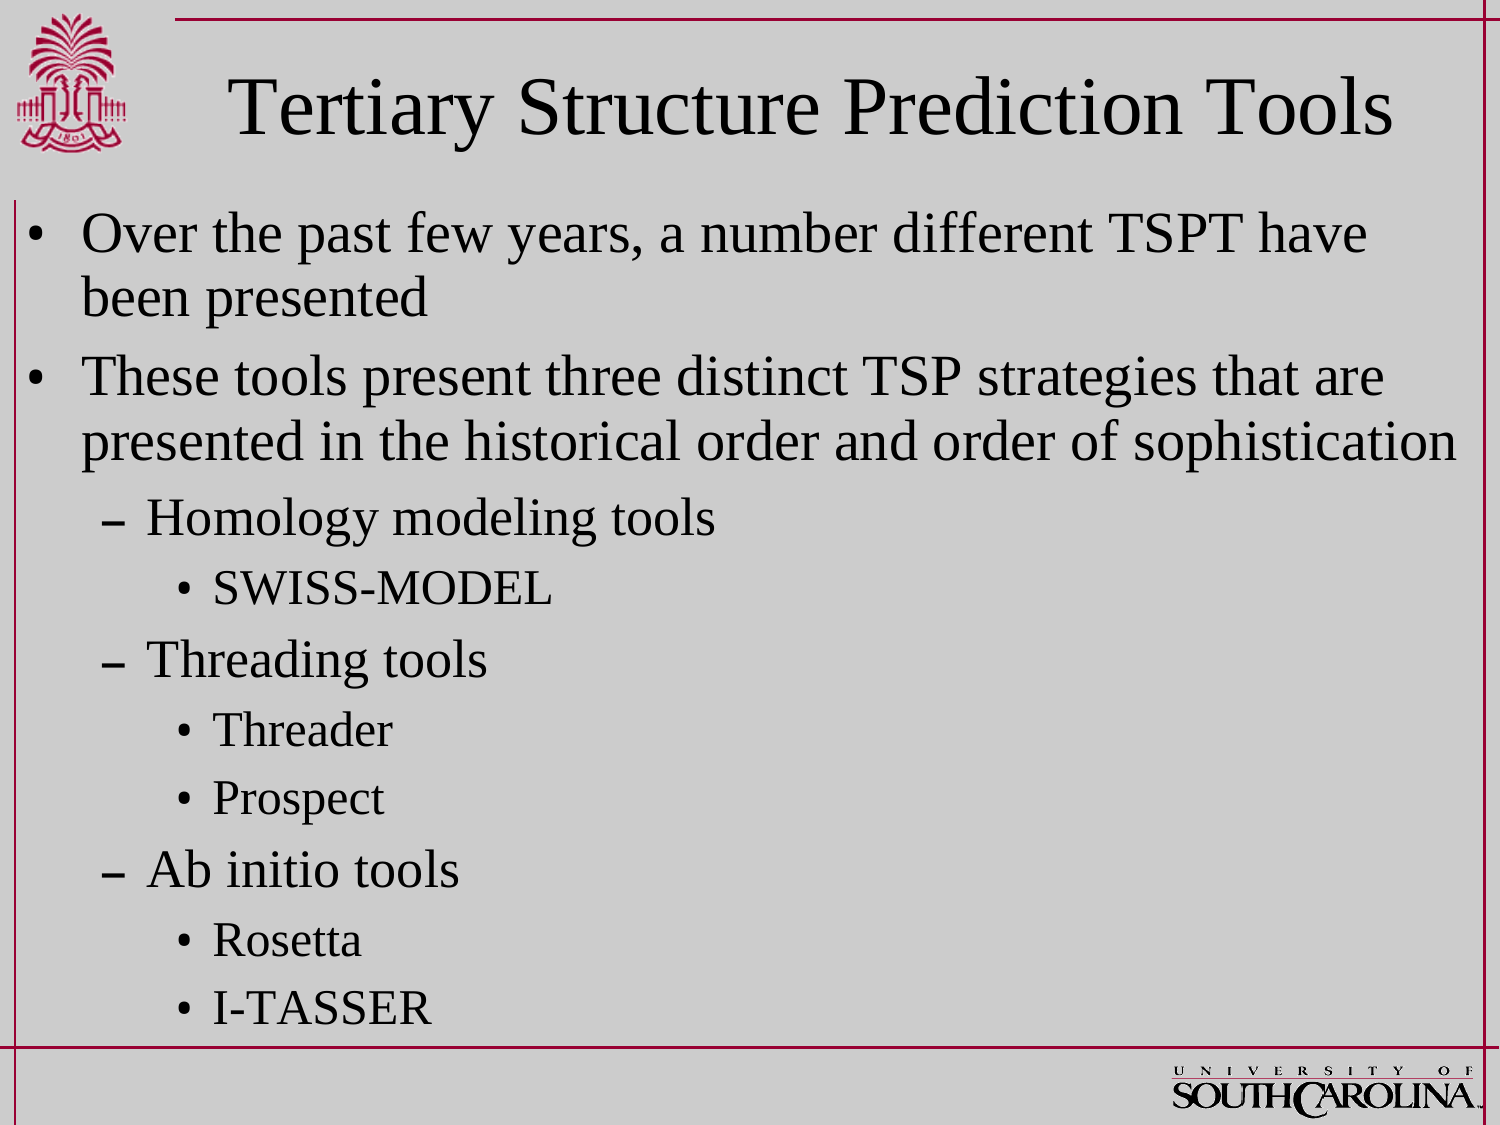

# Tertiary Structure Prediction Tools
Over the past few years, a number different TSPT have been presented
These tools present three distinct TSP strategies that are presented in the historical order and order of sophistication
Homology modeling tools
SWISS-MODEL
Threading tools
Threader
Prospect
Ab initio tools
Rosetta
I-TASSER